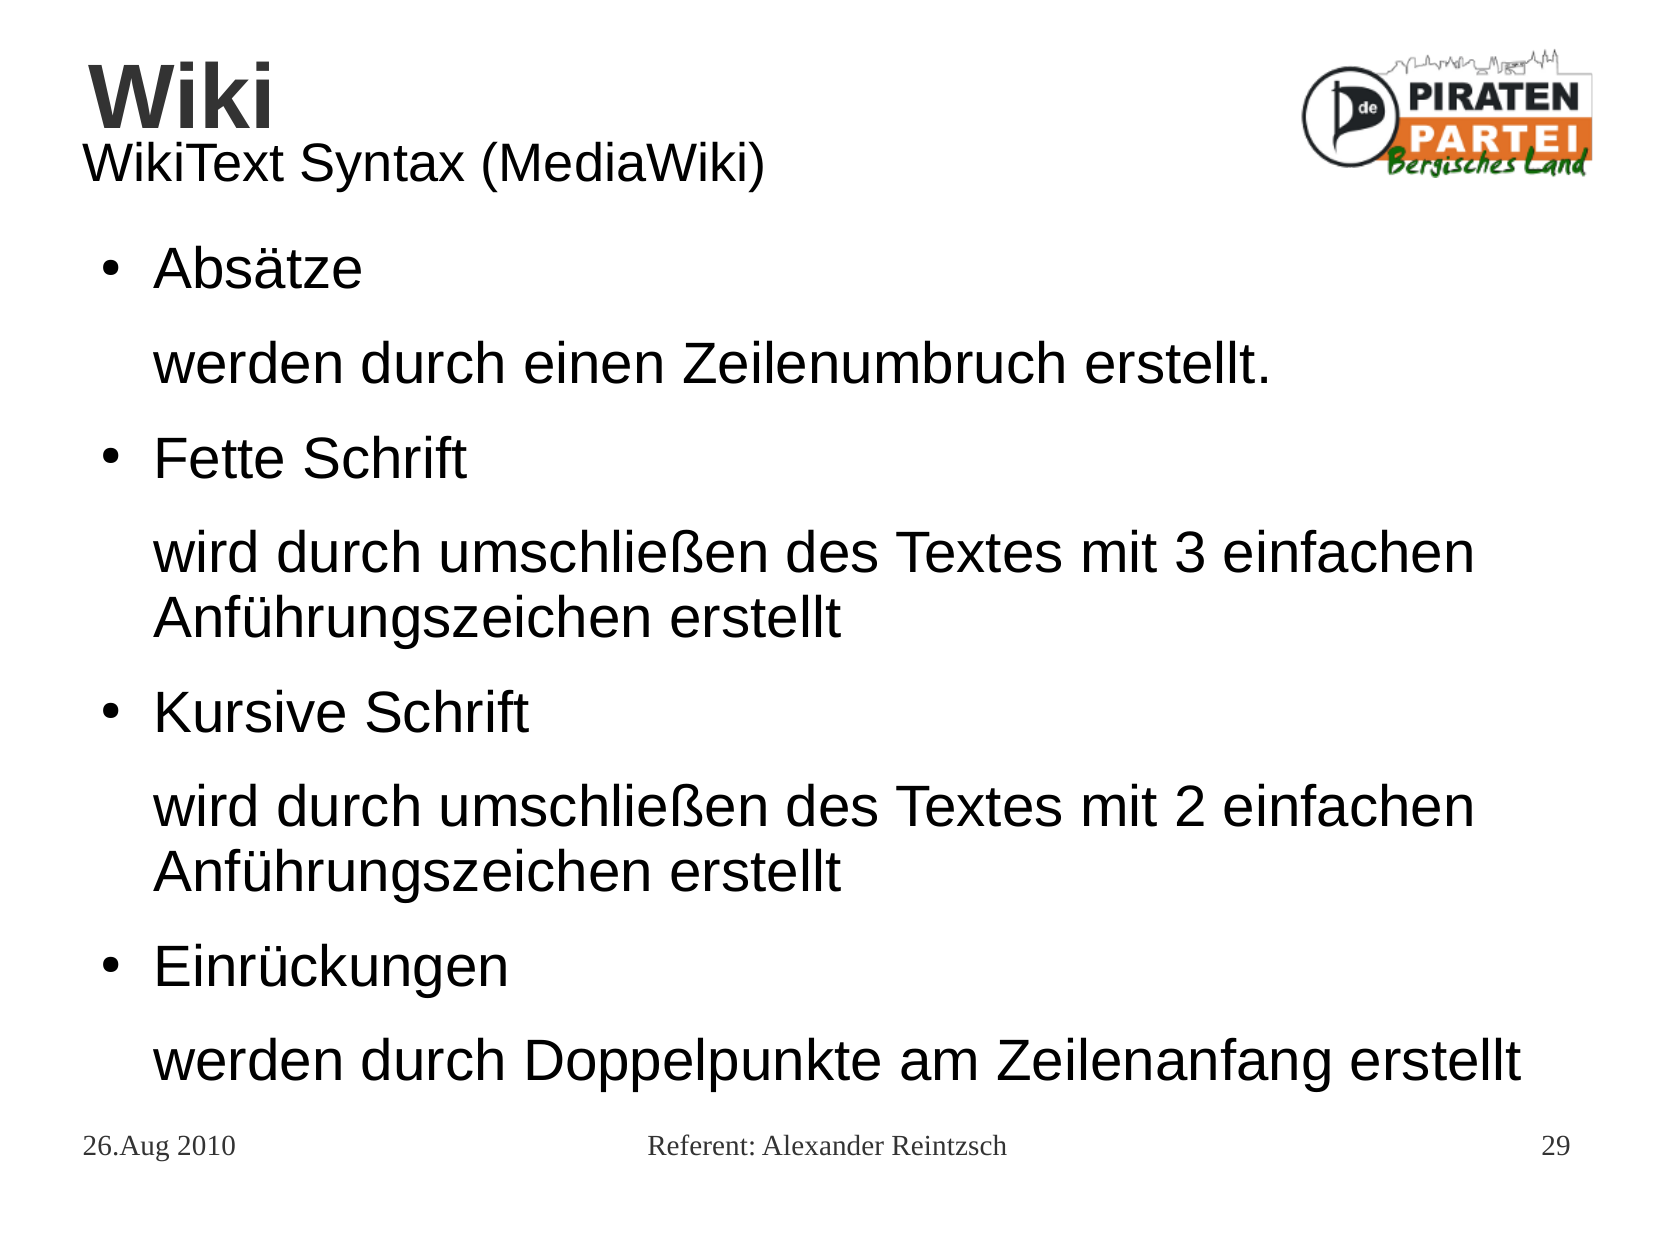

# WikiText Syntax (MediaWiki)
Absätze
werden durch einen Zeilenumbruch erstellt.
Fette Schrift
wird durch umschließen des Textes mit 3 einfachen Anführungszeichen erstellt
Kursive Schrift
wird durch umschließen des Textes mit 2 einfachen Anführungszeichen erstellt
Einrückungen
werden durch Doppelpunkte am Zeilenanfang erstellt
29